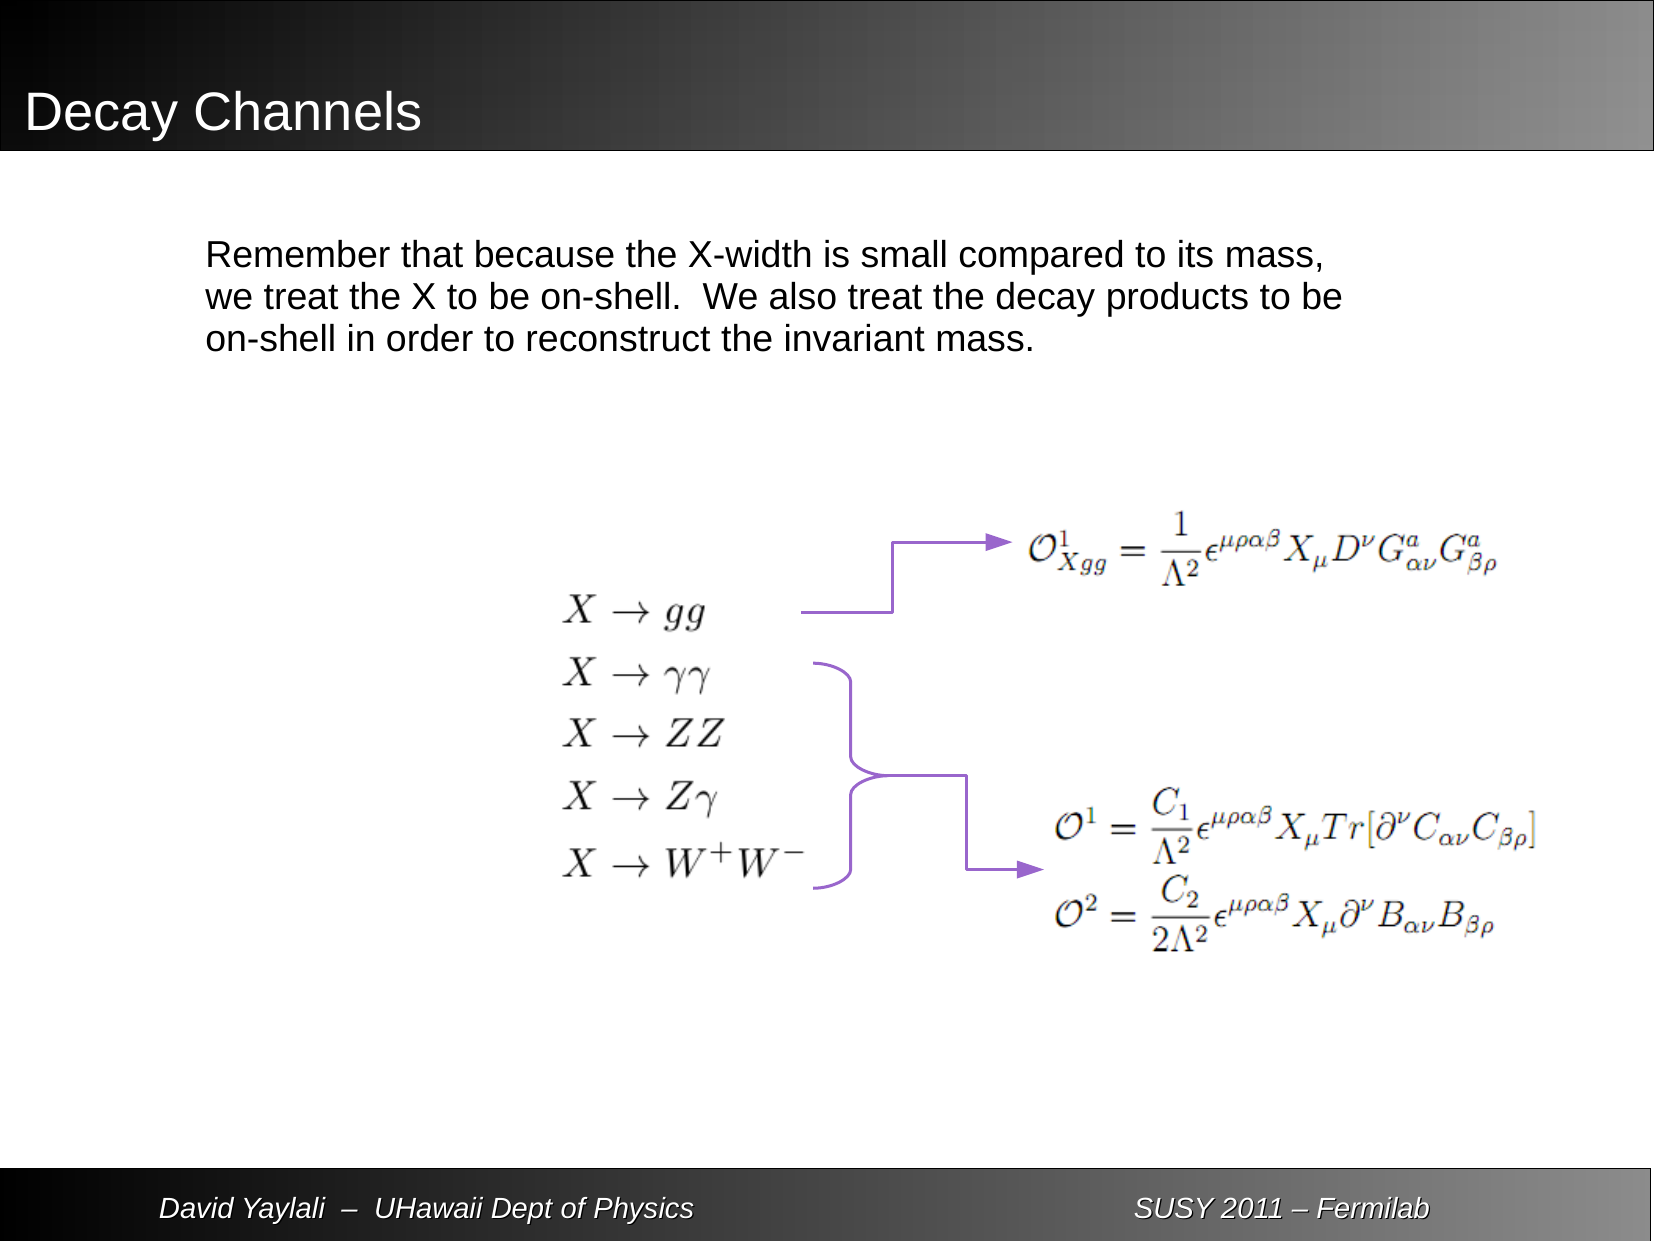

Decay Channels
Remember that because the X-width is small compared to its mass, we treat the X to be on-shell. We also treat the decay products to be on-shell in order to reconstruct the invariant mass.